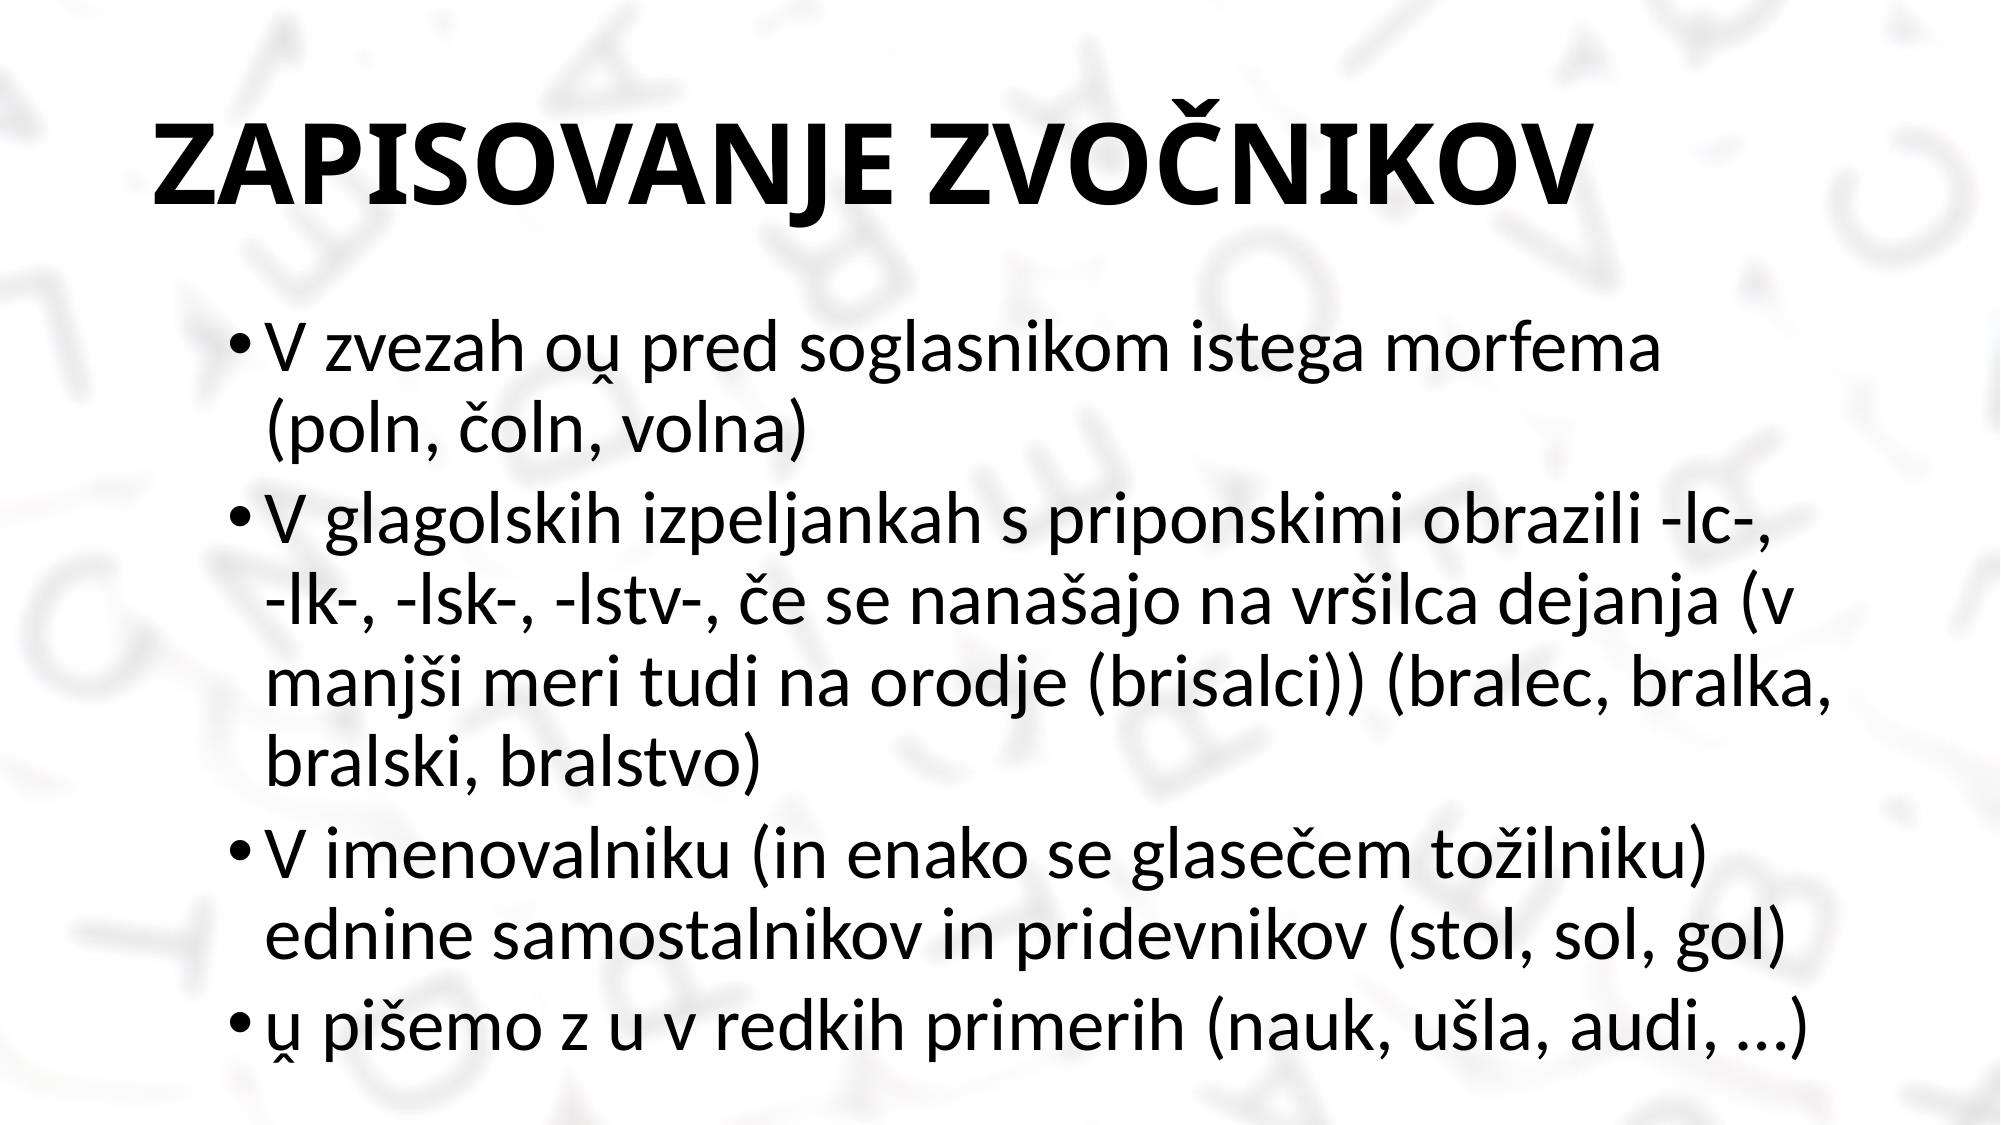

# ZAPISOVANJE ZVOČNIKOV
V zvezah oṷ pred soglasnikom istega morfema (poln, čoln, volna)
V glagolskih izpeljankah s priponskimi obrazili -lc-, -lk-, -lsk-, -lstv-, če se nanašajo na vršilca dejanja (v manjši meri tudi na orodje (brisalci)) (bralec, bralka, bralski, bralstvo)
V imenovalniku (in enako se glasečem tožilniku) ednine samostalnikov in pridevnikov (stol, sol, gol)
ṷ pišemo z u v redkih primerih (nauk, ušla, audi, …)